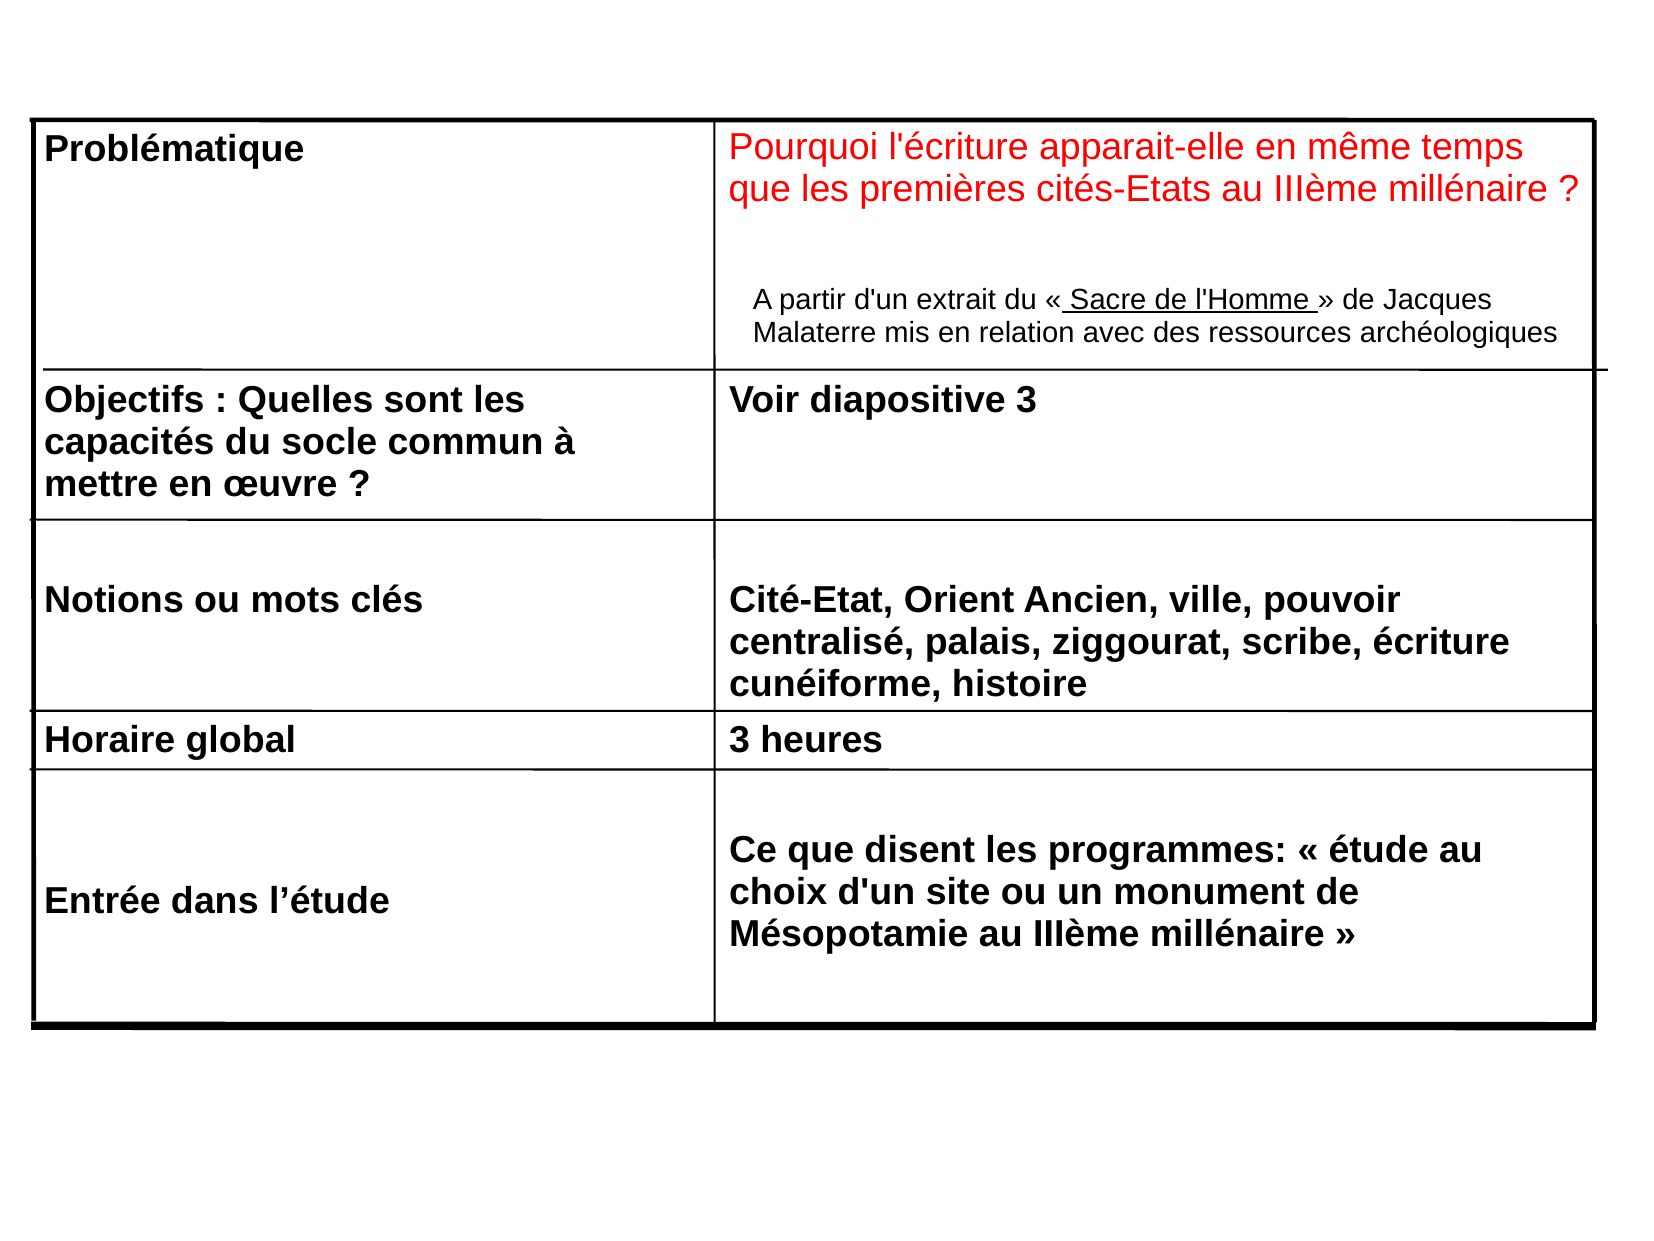

Problématique
Objectifs : Quelles sont les capacités du socle commun à mettre en œuvre ?
Voir diapositive 3
Notions ou mots clés
Cité-Etat, Orient Ancien, ville, pouvoir centralisé, palais, ziggourat, scribe, écriture cunéiforme, histoire
Horaire global
3 heures
Entrée dans l’étude
Ce que disent les programmes: « étude au choix d'un site ou un monument de Mésopotamie au IIIème millénaire »
Pourquoi l'écriture apparait-elle en même temps
que les premières cités-Etats au IIIème millénaire ?
A partir d'un extrait du « Sacre de l'Homme » de Jacques
Malaterre mis en relation avec des ressources archéologiques